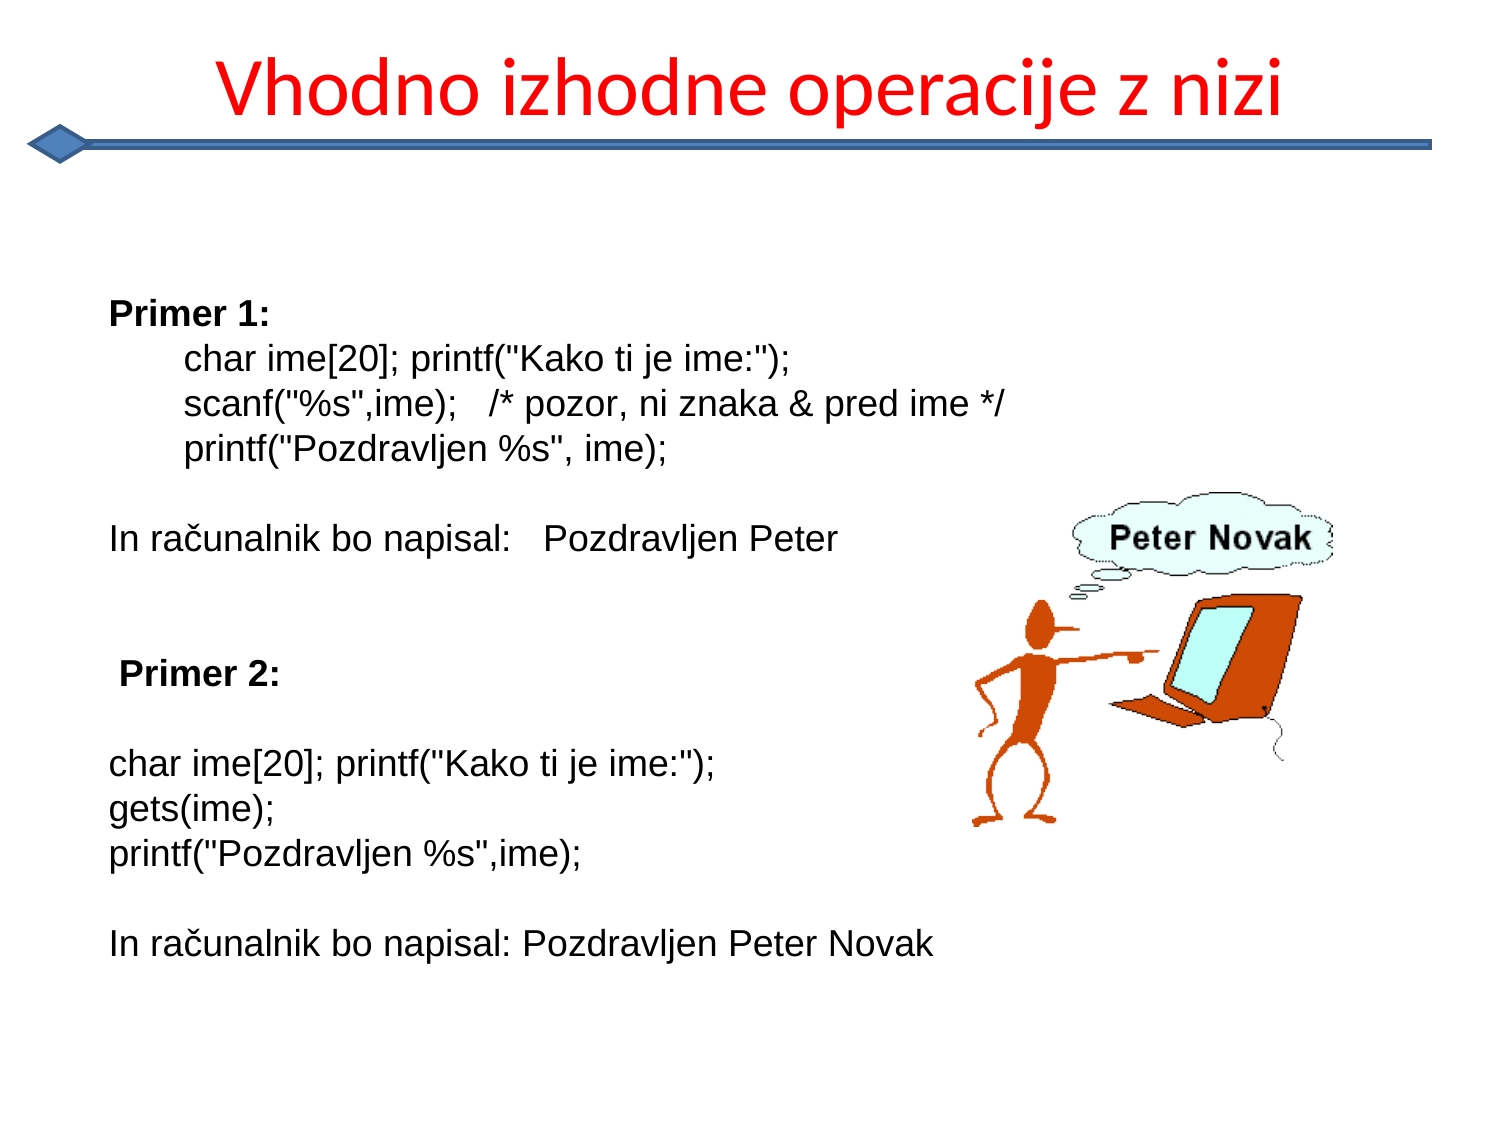

# Vhodno izhodne operacije z nizi
Primer 1:
char ime[20]; printf("Kako ti je ime:");
scanf("%s",ime);   /* pozor, ni znaka & pred ime */
printf("Pozdravljen %s", ime);
In računalnik bo napisal:   Pozdravljen Peter
 Primer 2:
char ime[20]; printf("Kako ti je ime:");
gets(ime);
printf("Pozdravljen %s",ime);
In računalnik bo napisal: Pozdravljen Peter Novak